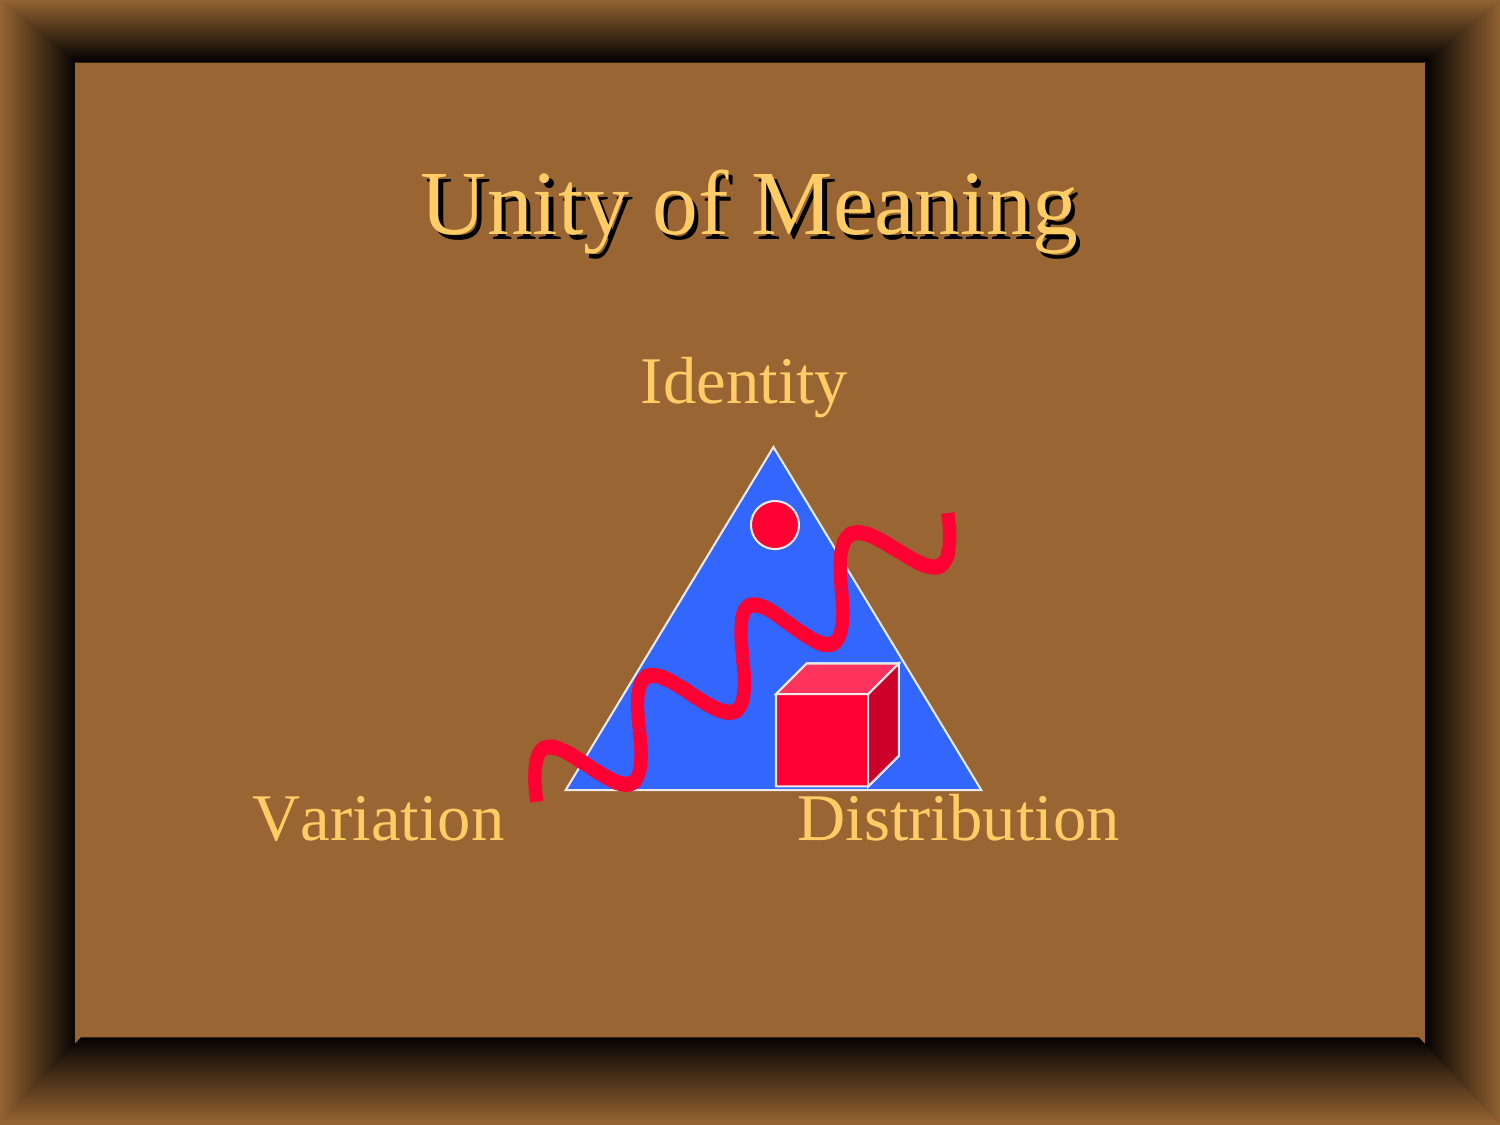

# Unity of Meaning
Identity
Variation
Distribution